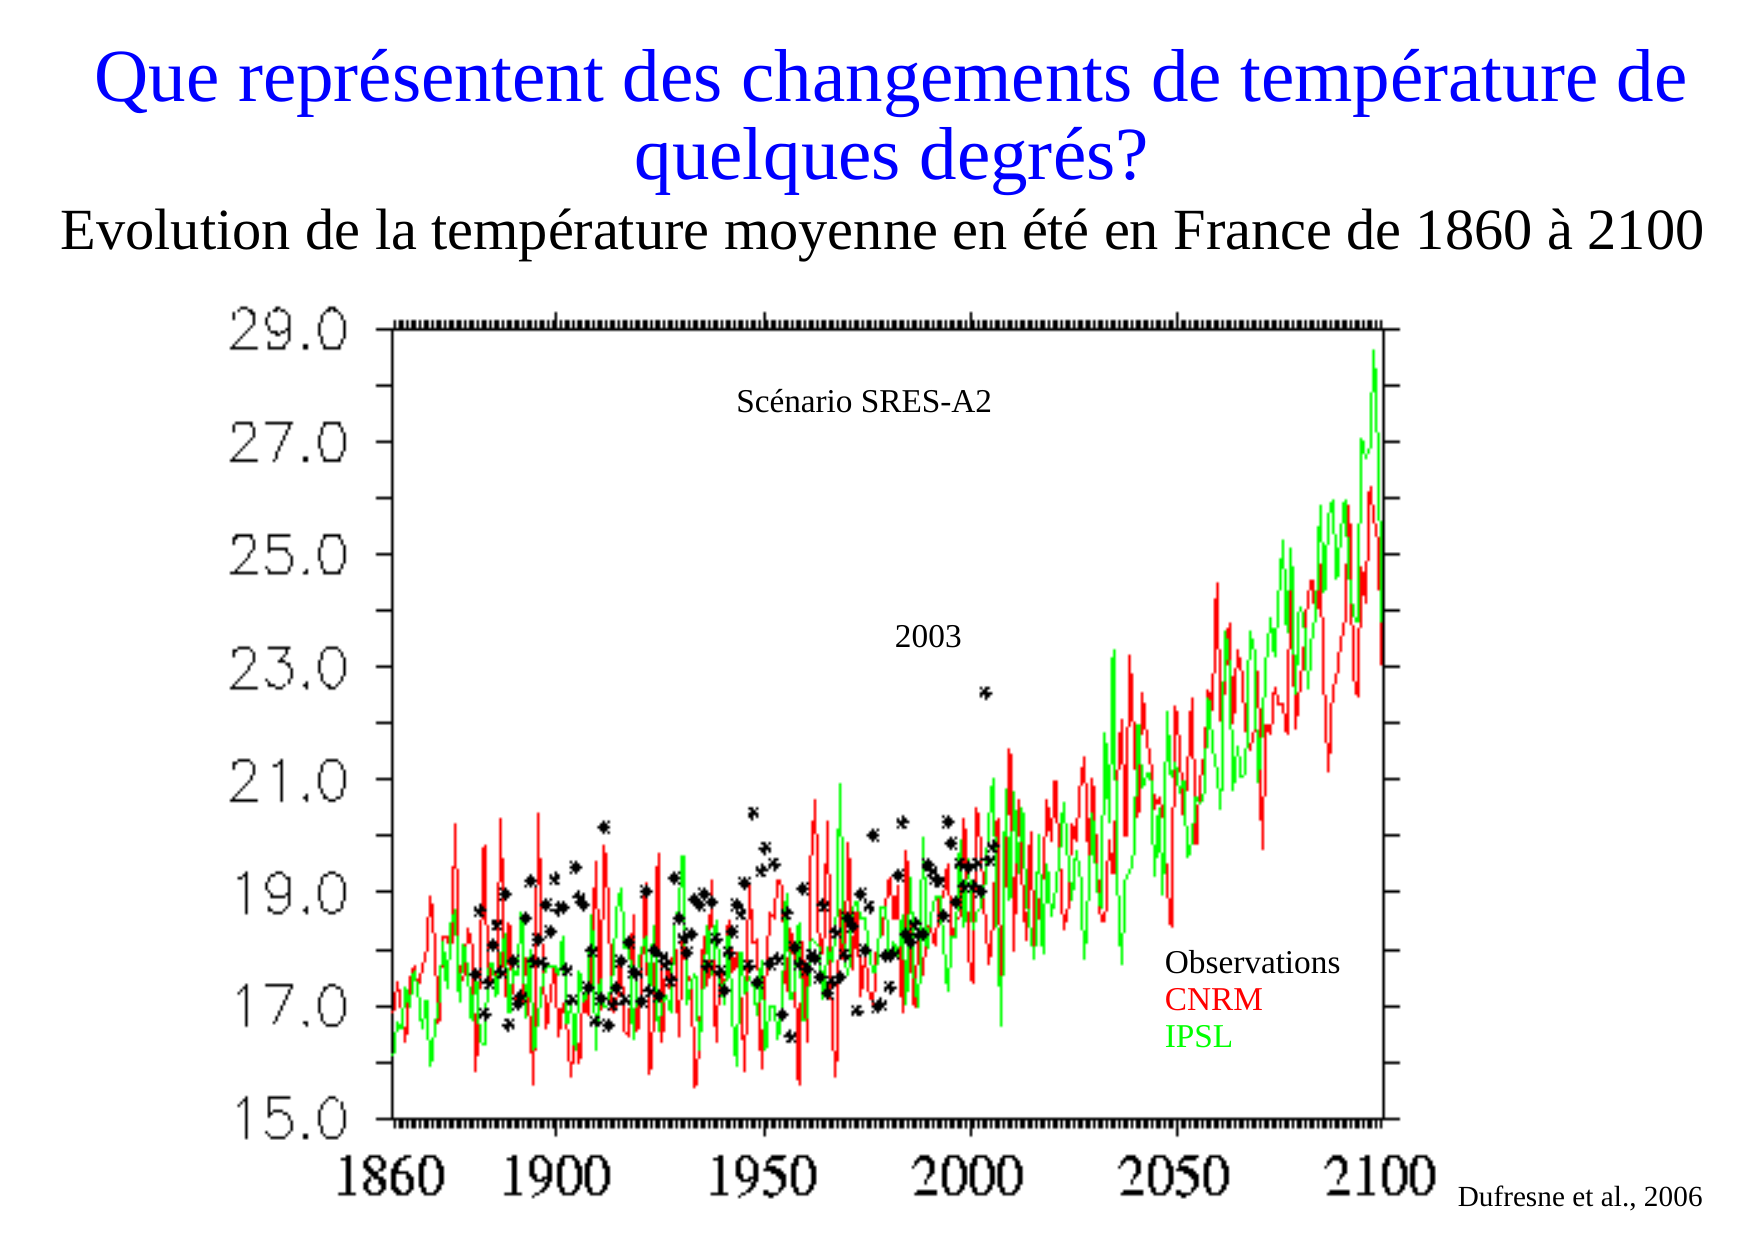

Que représentent des changements de température de quelques degrés?
Evolution de la température moyenne en été en France de 1860 à 2100
Scénario SRES-A2
2003
Observations
CNRM
IPSL
Dufresne et al., 2006